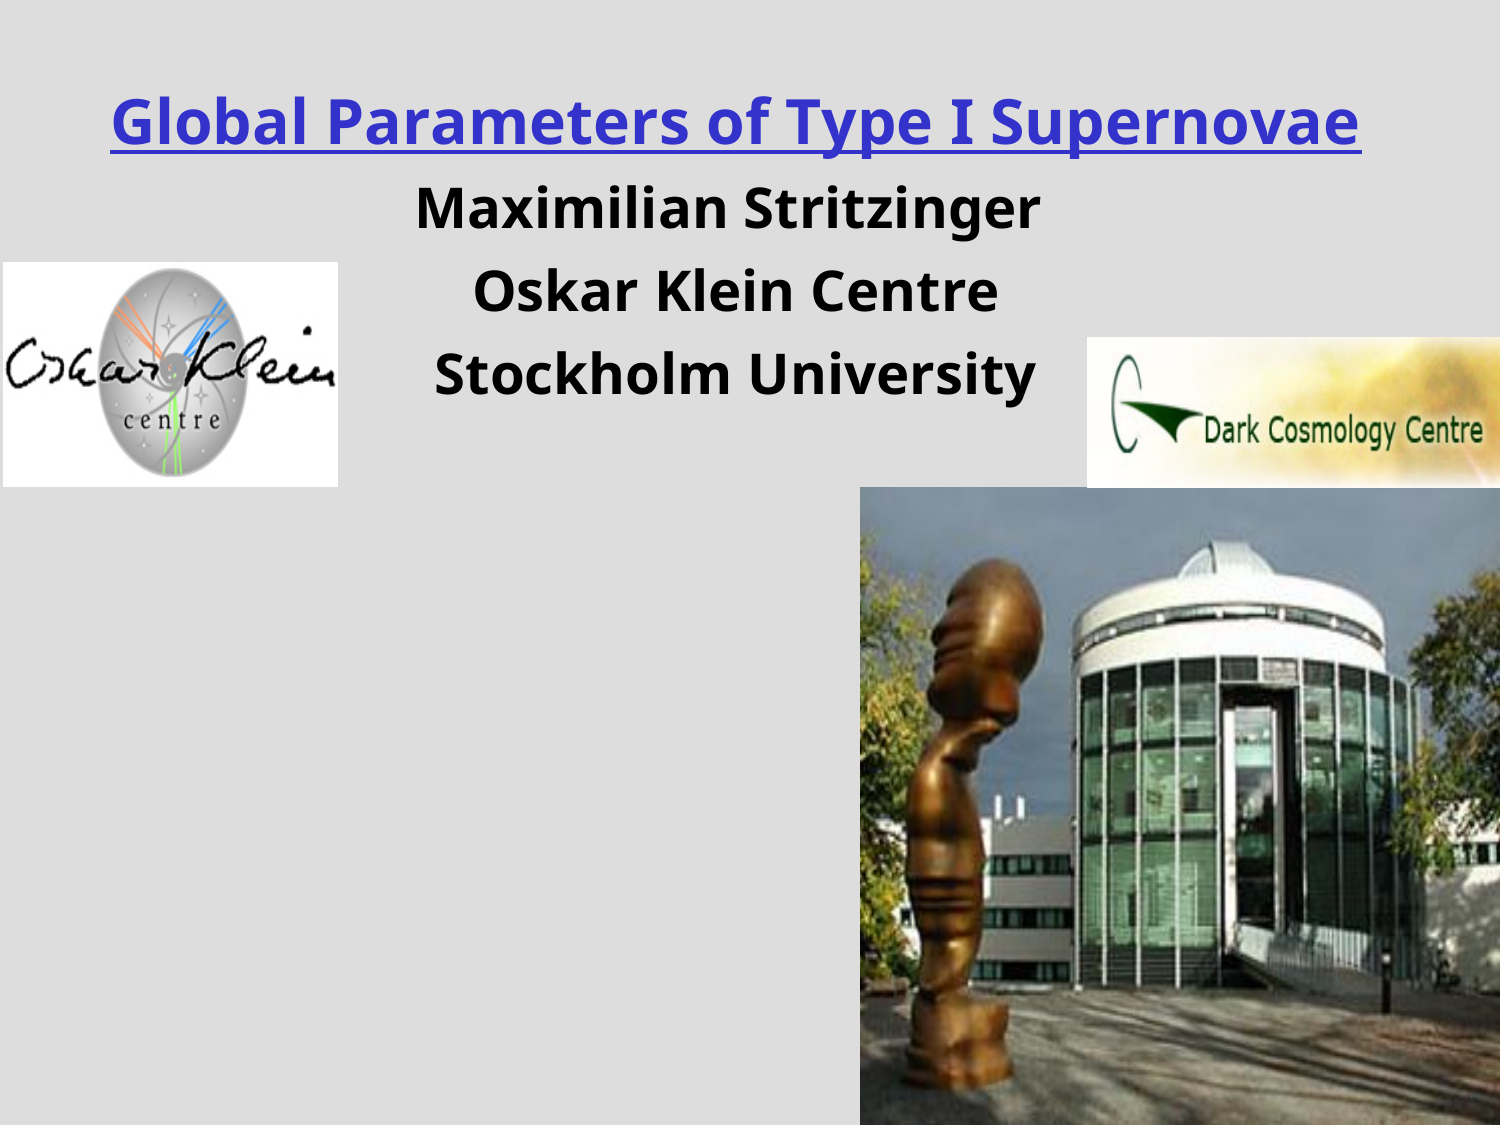

Global Parameters of Type I Supernovae
Maximilian Stritzinger
Oskar Klein Centre
Stockholm University